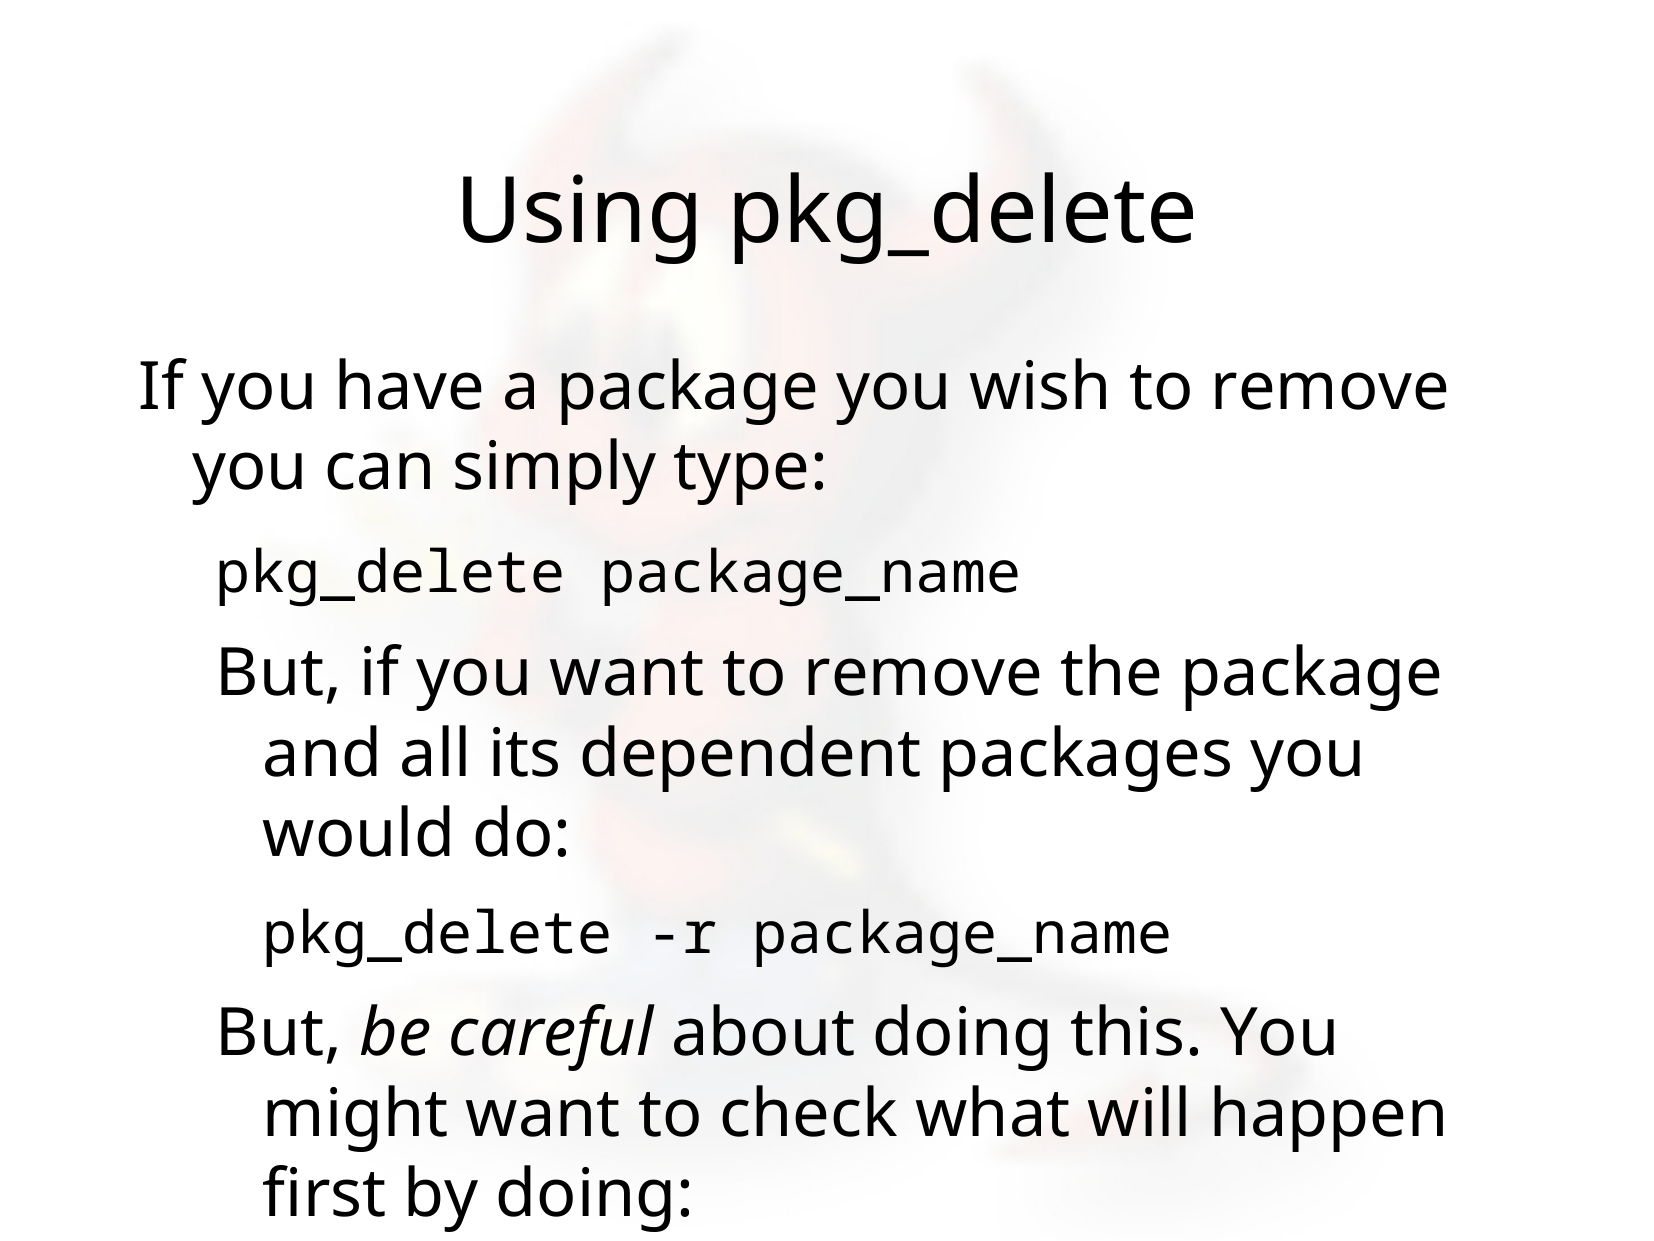

# Using pkg_delete
If you have a package you wish to remove you can simply type:
pkg_delete package_name
But, if you want to remove the package and all its dependent packages you would do:
 	pkg_delete -r package_name
But, be careful about doing this. You might want to check what will happen first by doing:
pkg_delete -n package_name